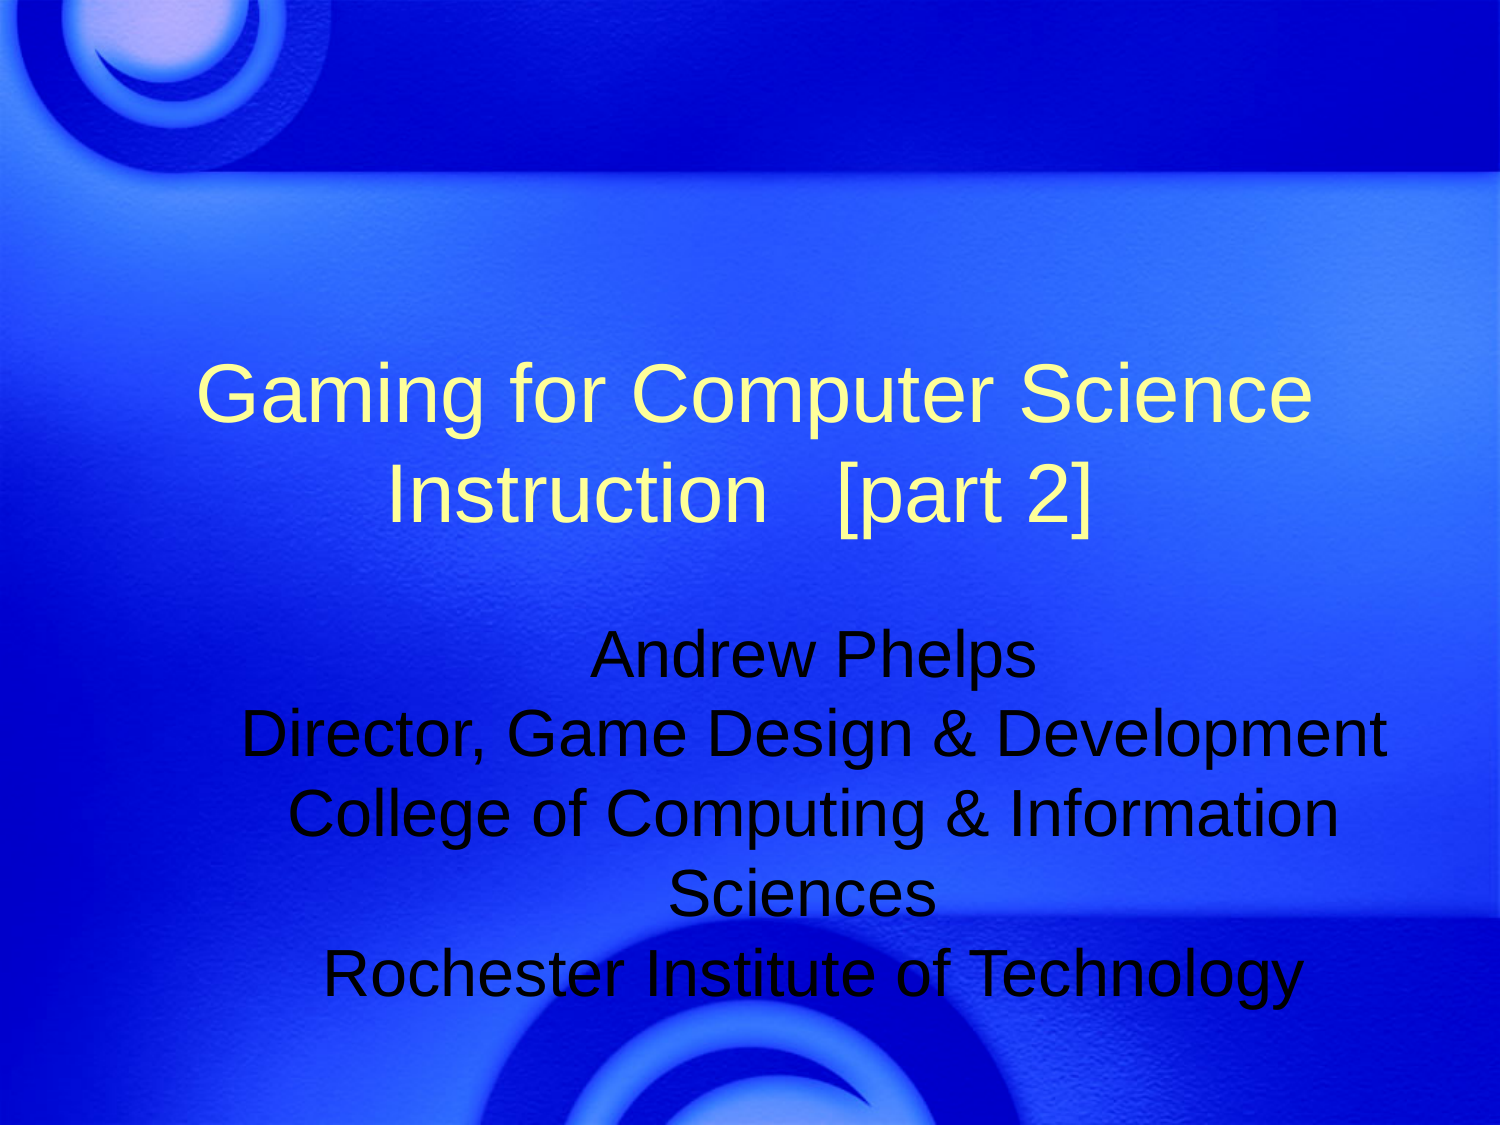

# Gaming for Computer Science Instruction	[part 2]
Andrew Phelps
Director, Game Design & Development
College of Computing & Information Sciences
Rochester Institute of Technology